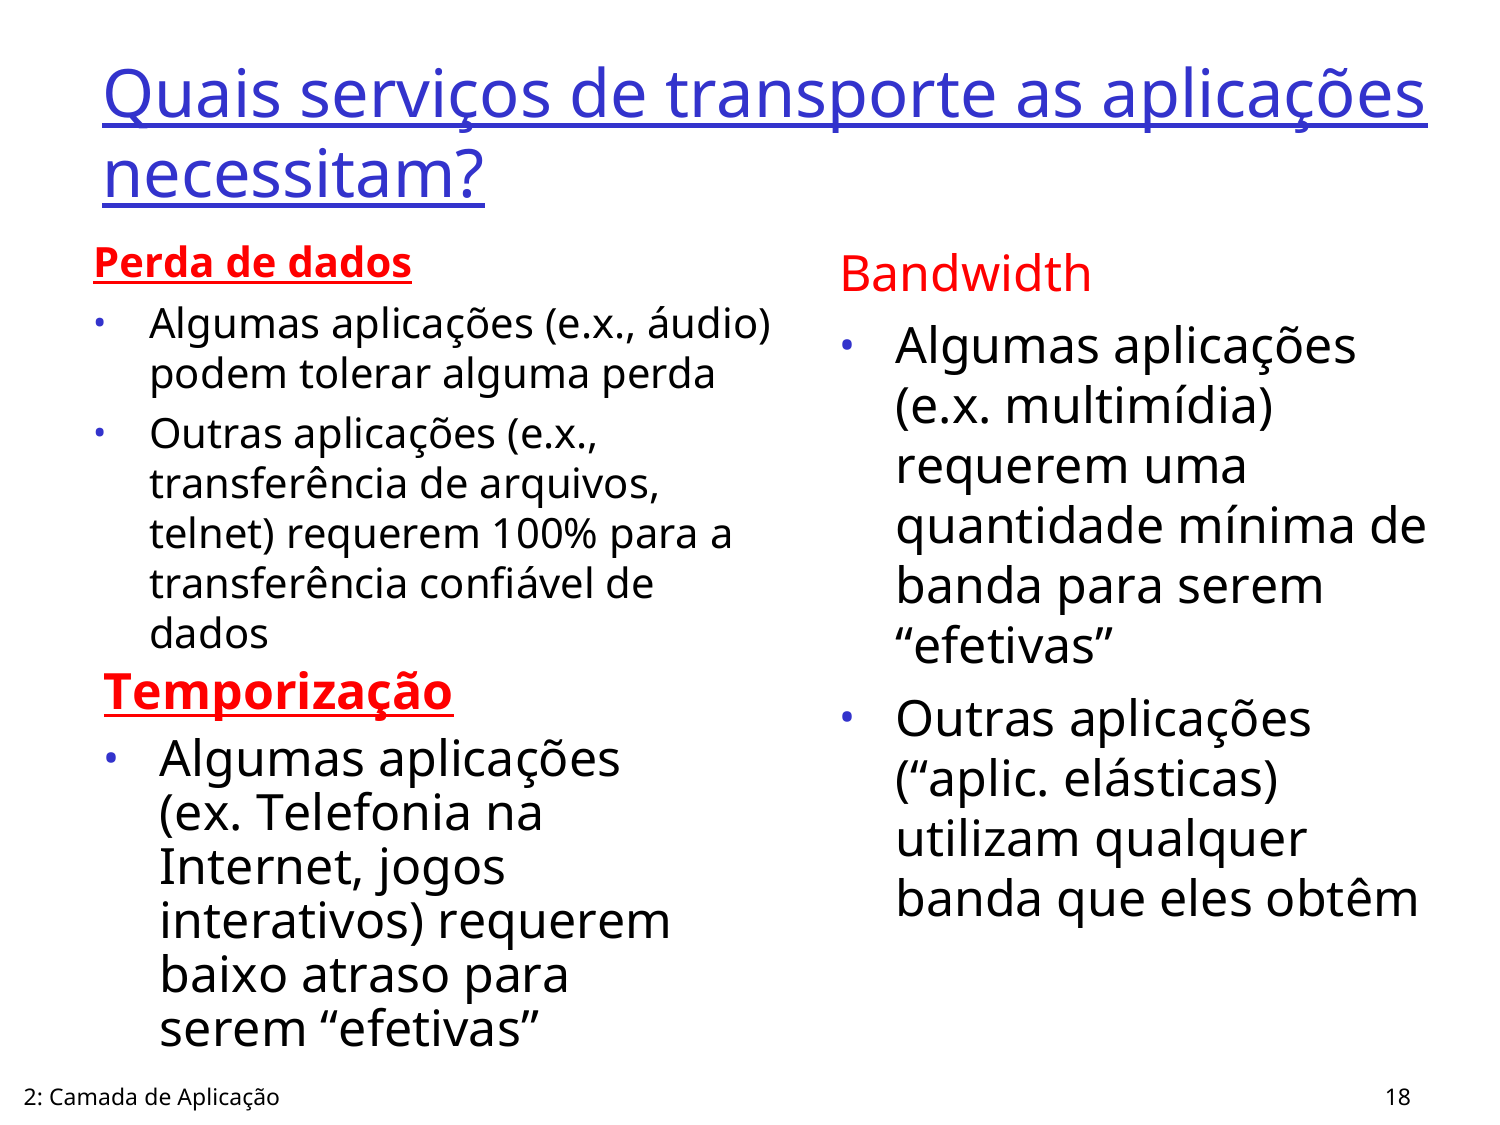

# Quais serviços de transporte as aplicações necessitam?
Perda de dados
Algumas aplicações (e.x., áudio) podem tolerar alguma perda
Outras aplicações (e.x., transferência de arquivos, telnet) requerem 100% para a transferência confiável de dados
Bandwidth
Algumas aplicações (e.x. multimídia) requerem uma quantidade mínima de banda para serem “efetivas”
Outras aplicações (“aplic. elásticas) utilizam qualquer banda que eles obtêm
Temporização
Algumas aplicações (ex. Telefonia na Internet, jogos interativos) requerem baixo atraso para serem “efetivas”
18